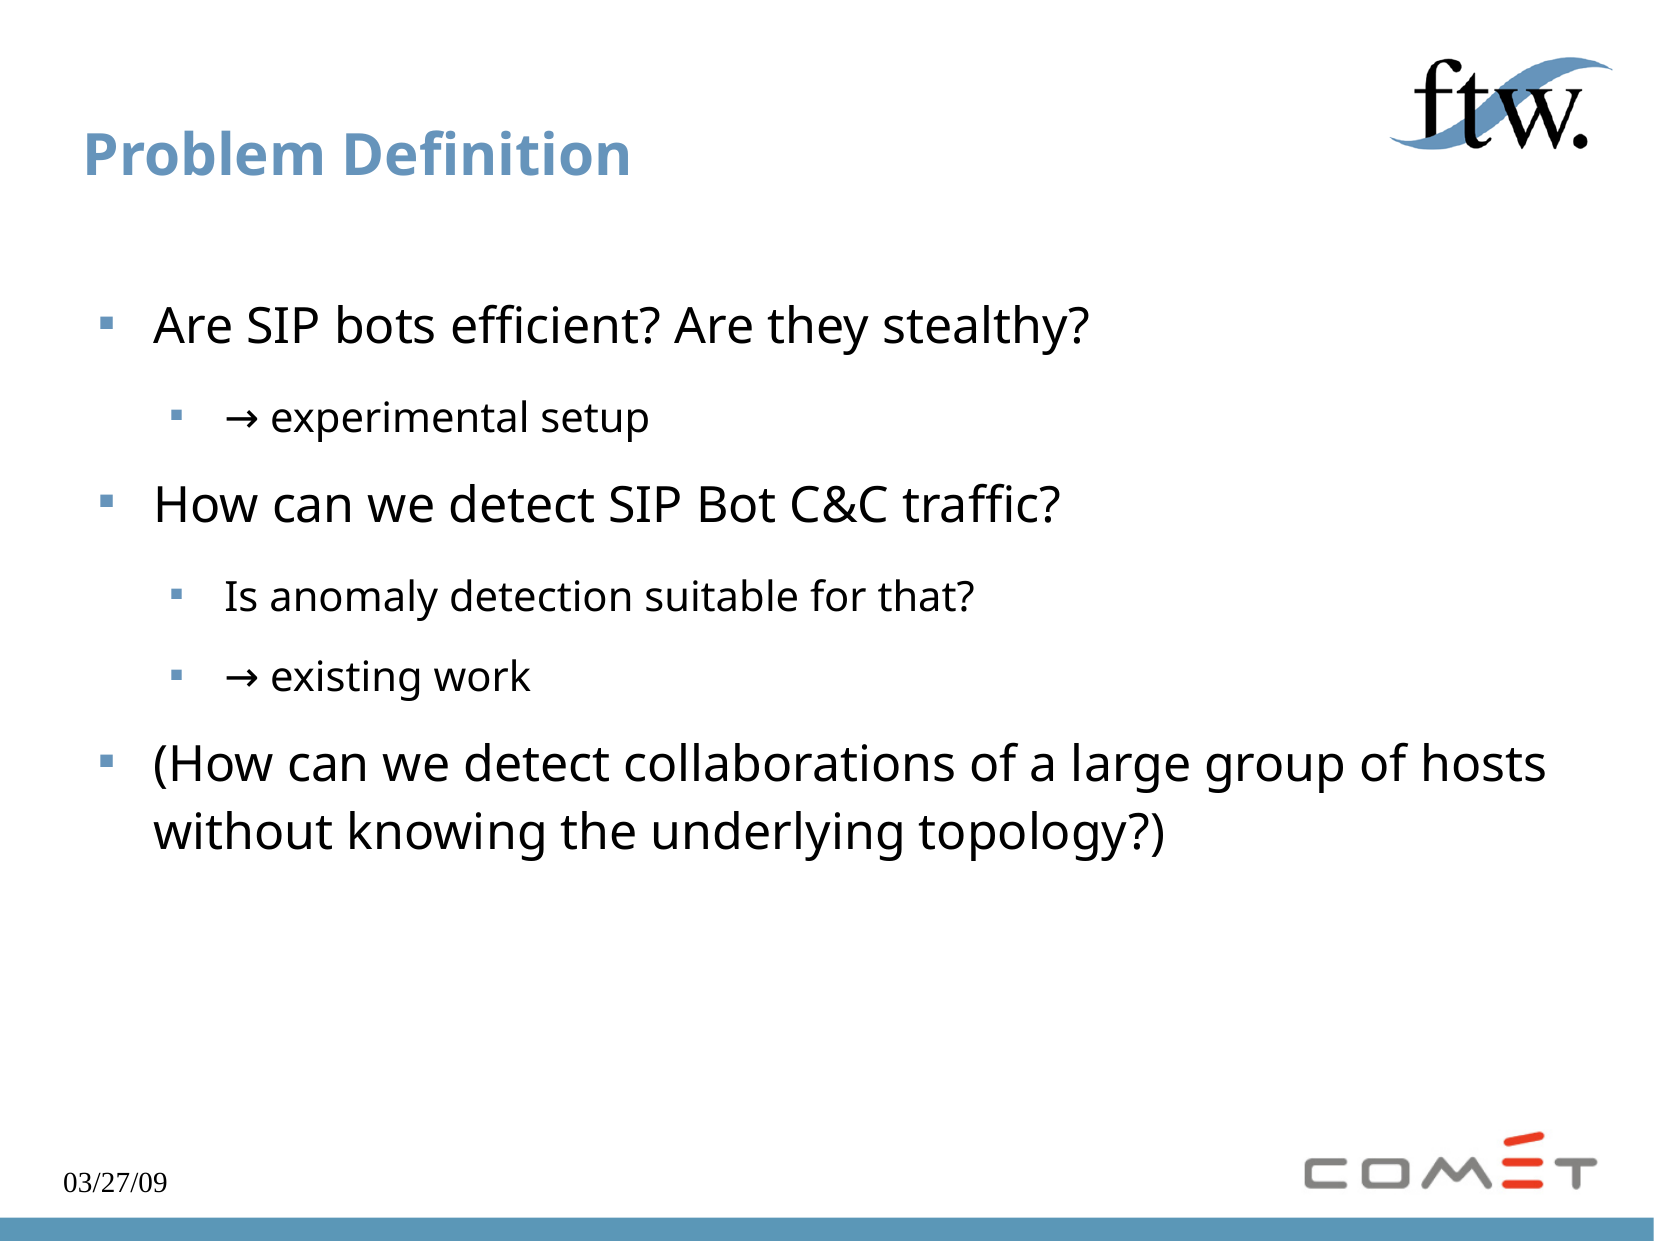

# Problem Definition
Are SIP bots efficient? Are they stealthy?
→ experimental setup
How can we detect SIP Bot C&C traffic?
Is anomaly detection suitable for that?
→ existing work
(How can we detect collaborations of a large group of hosts without knowing the underlying topology?)